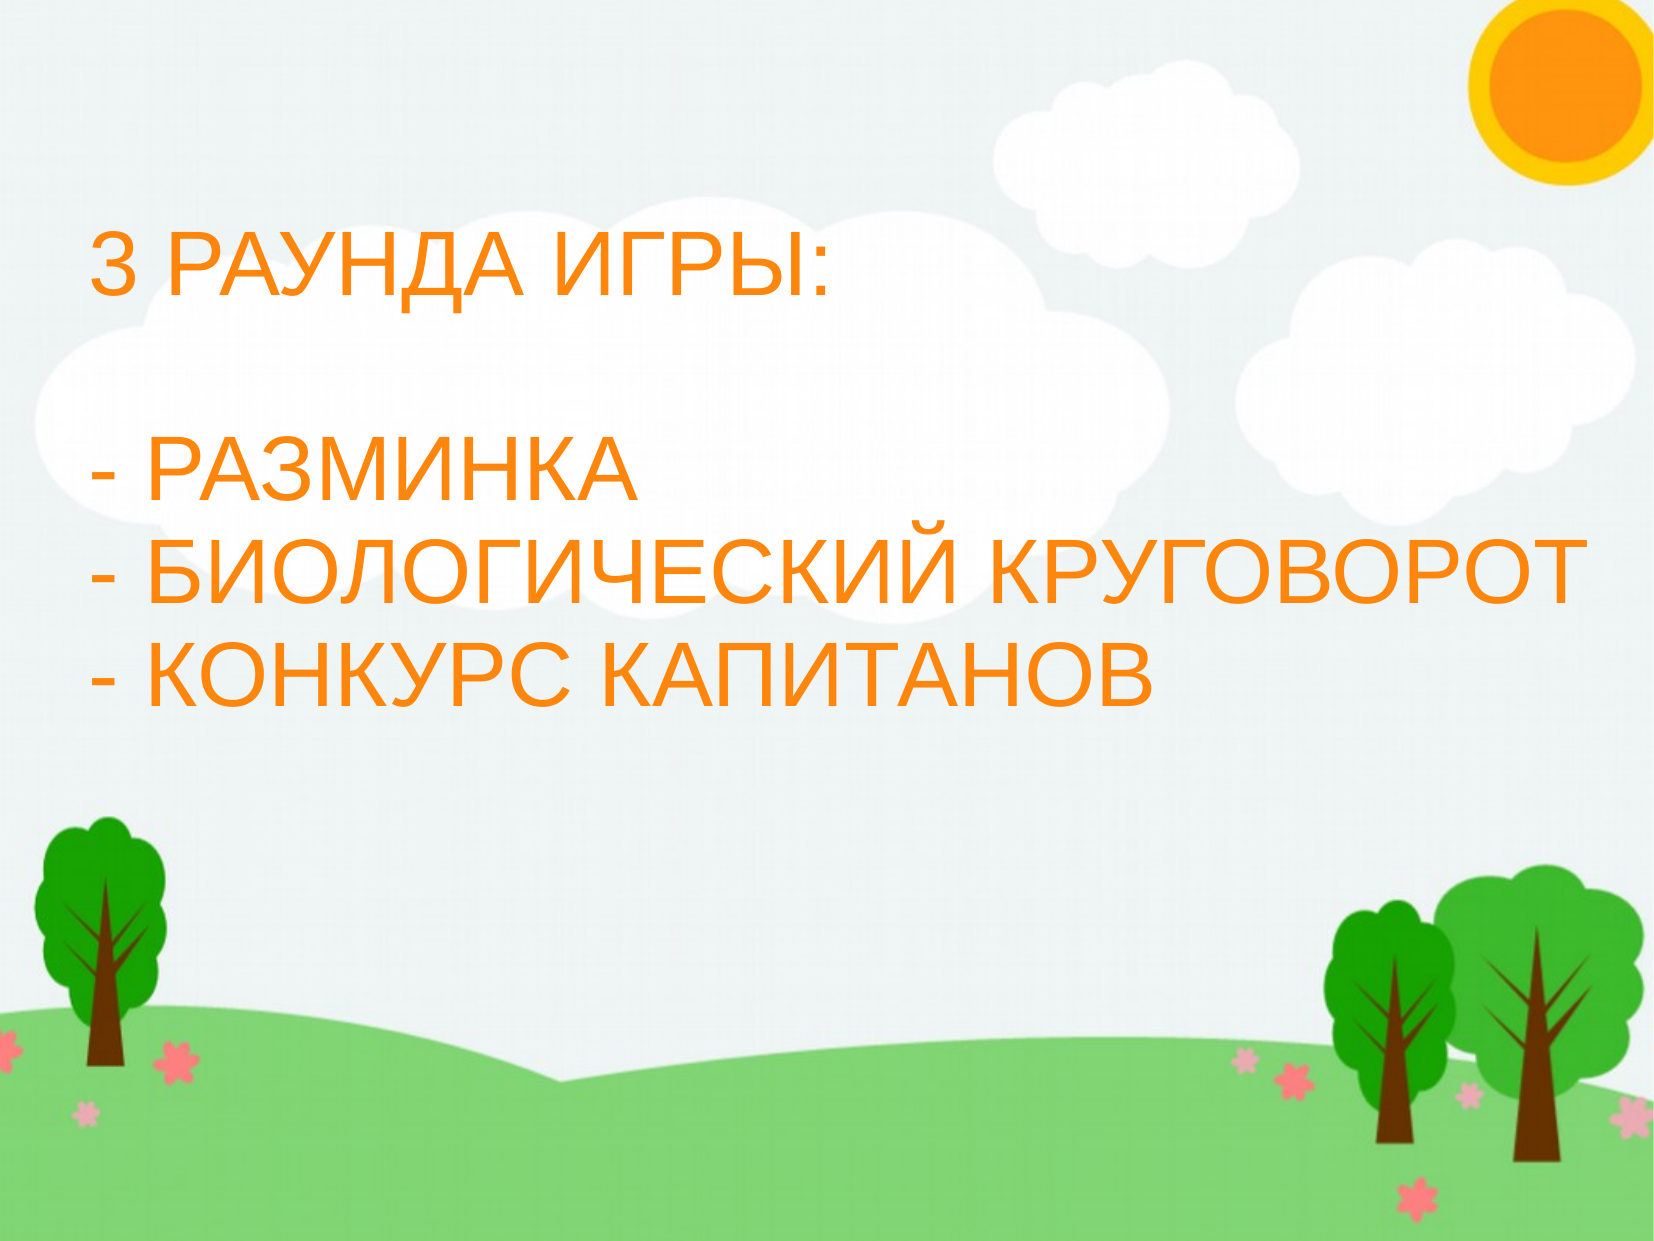

# 3 РАУНДА ИГРЫ: - РАЗМИНКА - БИОЛОГИЧЕСКИЙ КРУГОВОРОТ - КОНКУРС КАПИТАНОВ